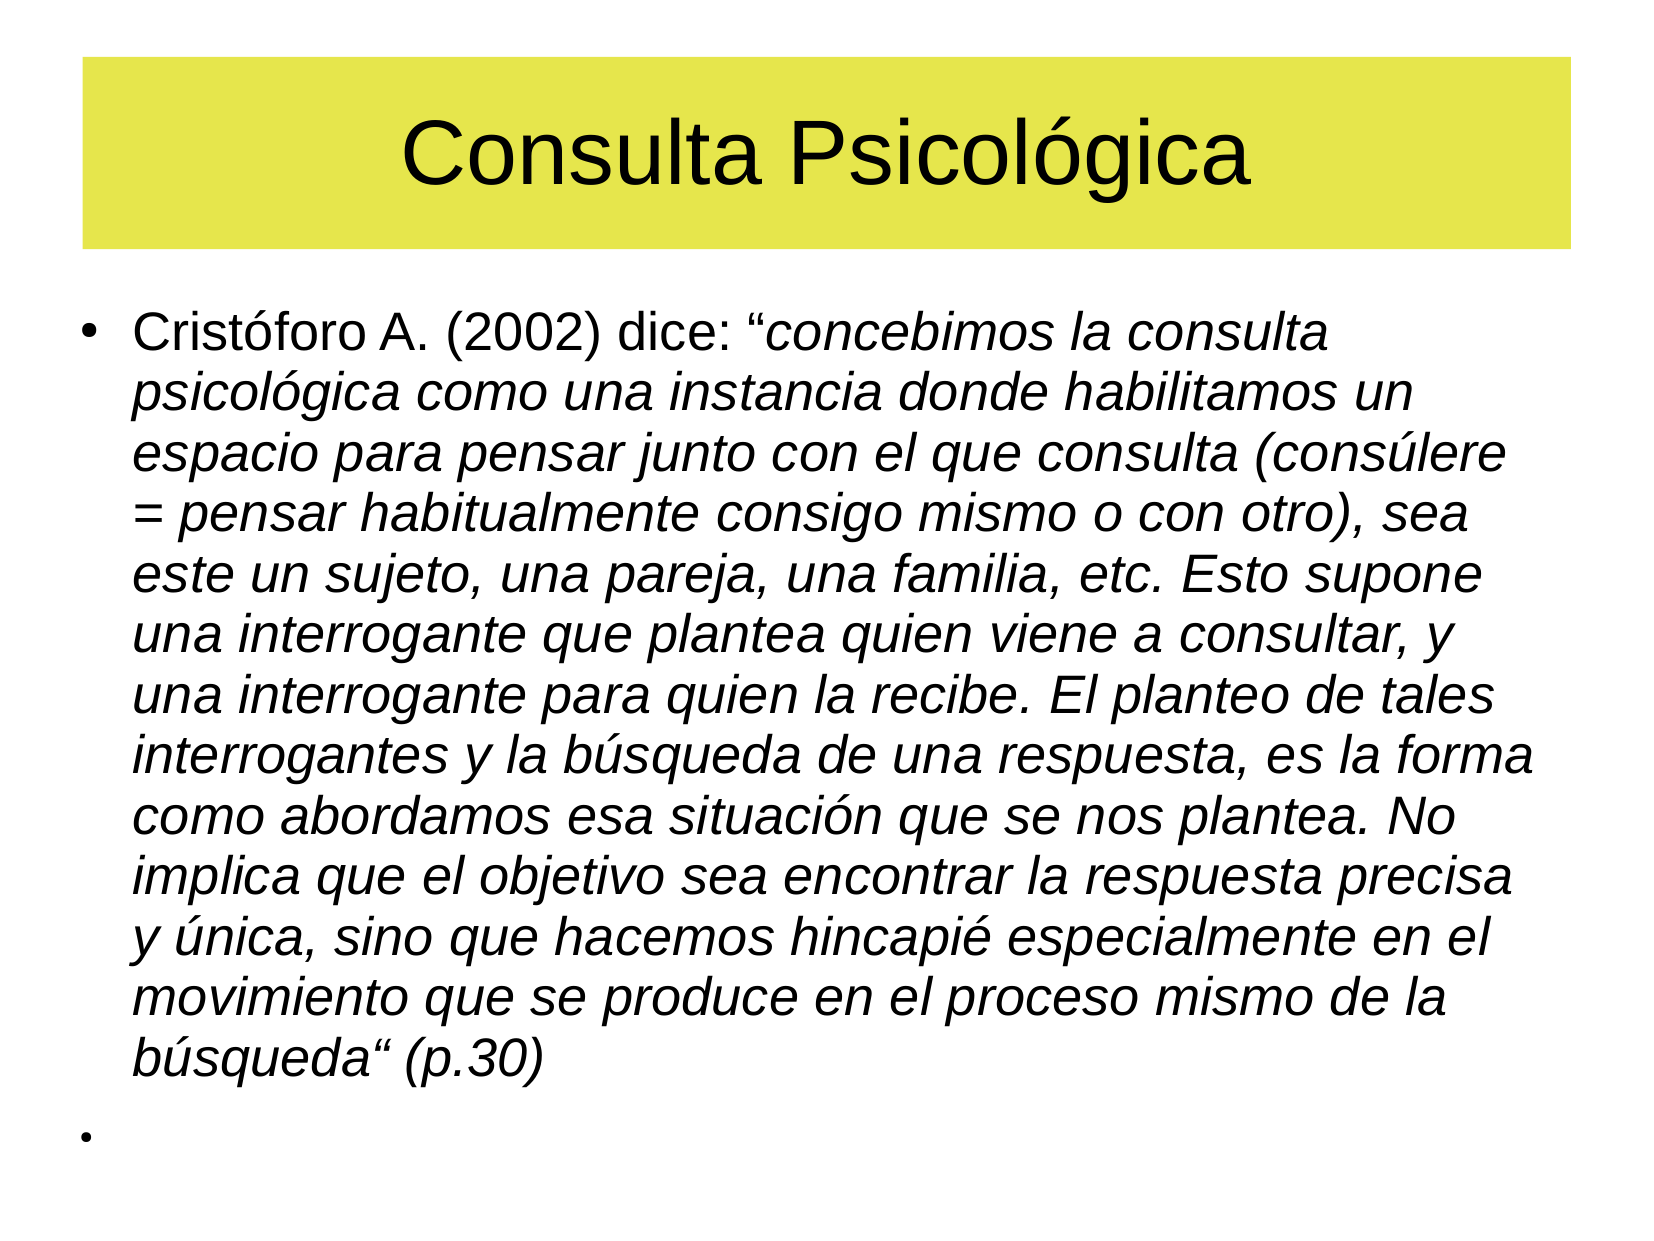

# Consulta Psicológica
Cristóforo A. (2002) dice: “concebimos la consulta psicológica como una instancia donde habilitamos un espacio para pensar junto con el que consulta (consúlere = pensar habitualmente consigo mismo o con otro), sea este un sujeto, una pareja, una familia, etc. Esto supone una interrogante que plantea quien viene a consultar, y una interrogante para quien la recibe. El planteo de tales interrogantes y la búsqueda de una respuesta, es la forma como abordamos esa situación que se nos plantea. No implica que el objetivo sea encontrar la respuesta precisa y única, sino que hacemos hincapié especialmente en el movimiento que se produce en el proceso mismo de la búsqueda“ (p.30)